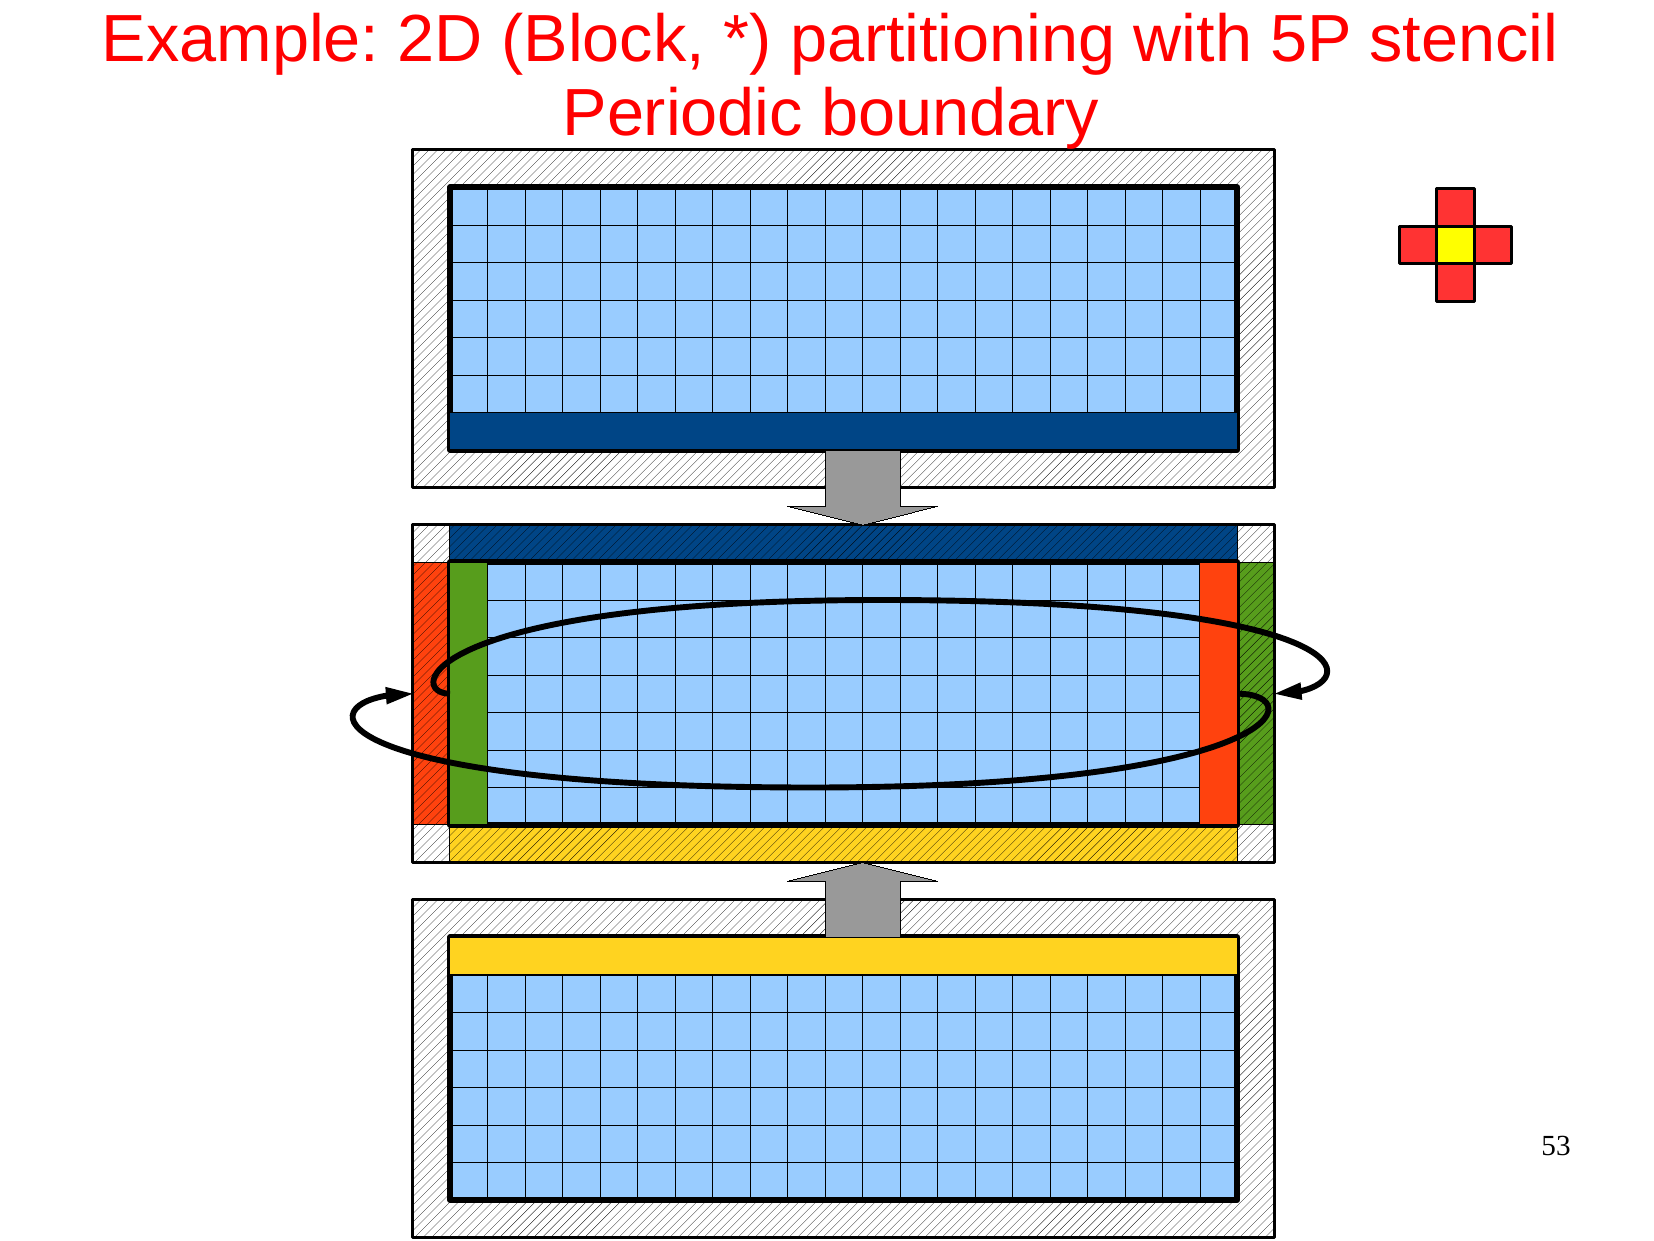

# Example: 2D (Block, *) partitioning with 5P stencil Periodic boundary
Parallel Programming Patterns
53